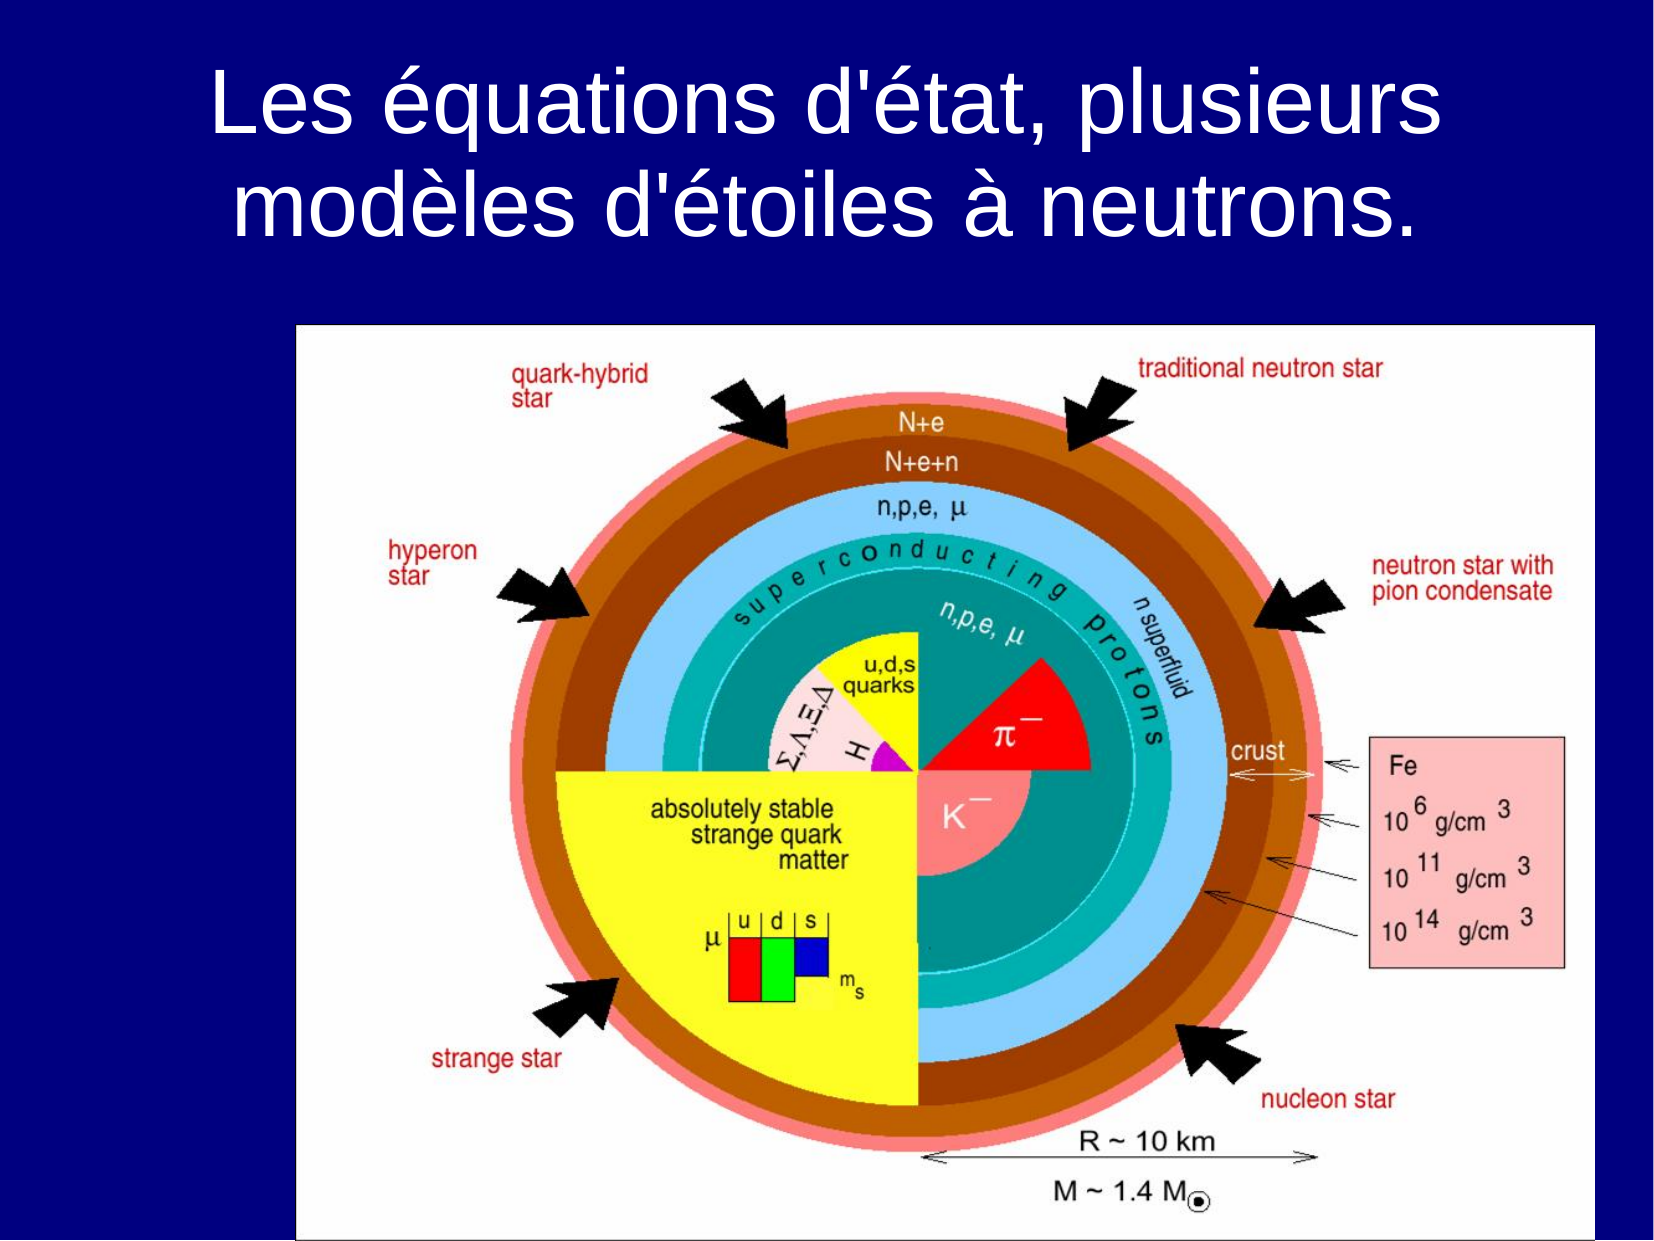

# Les équations d'état, plusieurs modèles d'étoiles à neutrons.